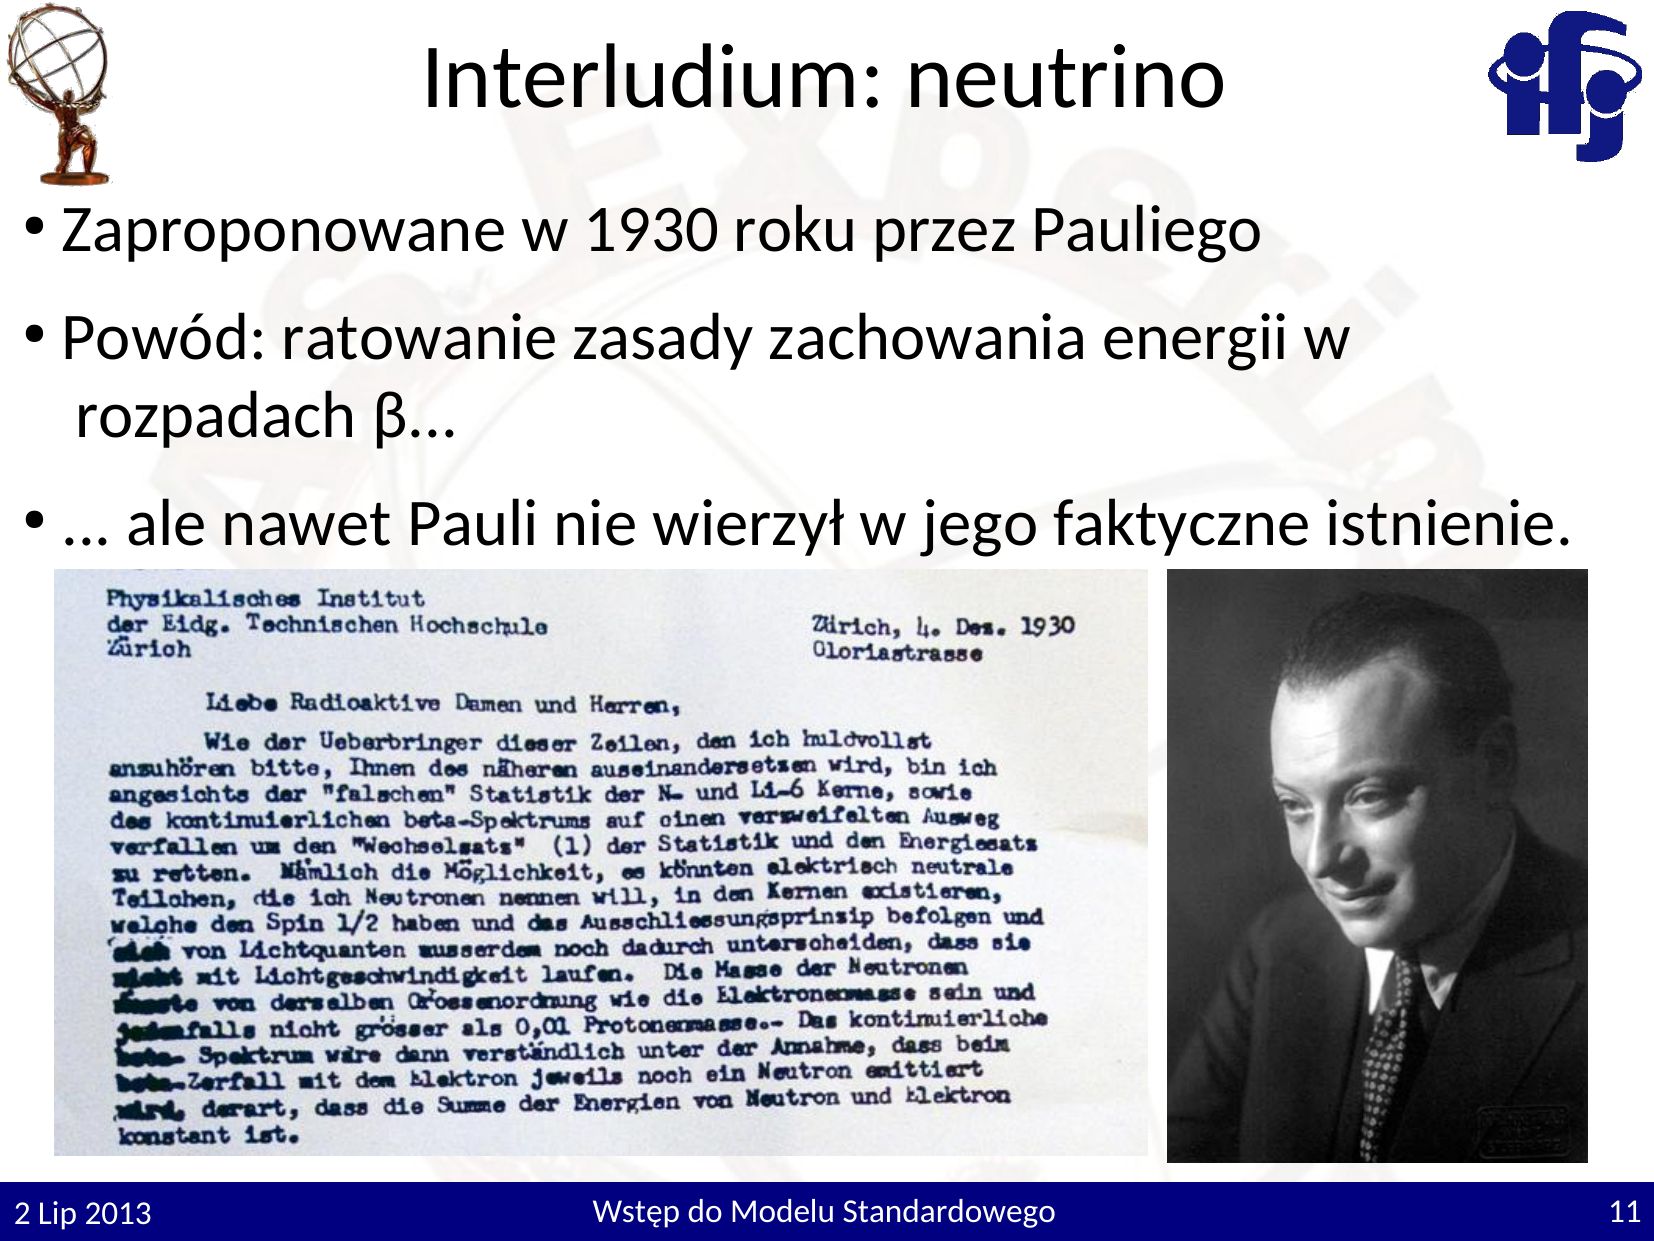

# Interludium: neutrino
 Zaproponowane w 1930 roku przez Pauliego
 Powód: ratowanie zasady zachowania energii w rozpadach β...
 ... ale nawet Pauli nie wierzył w jego faktyczne istnienie.
Wstęp do Modelu Standardowego
11
2 Lip 2013